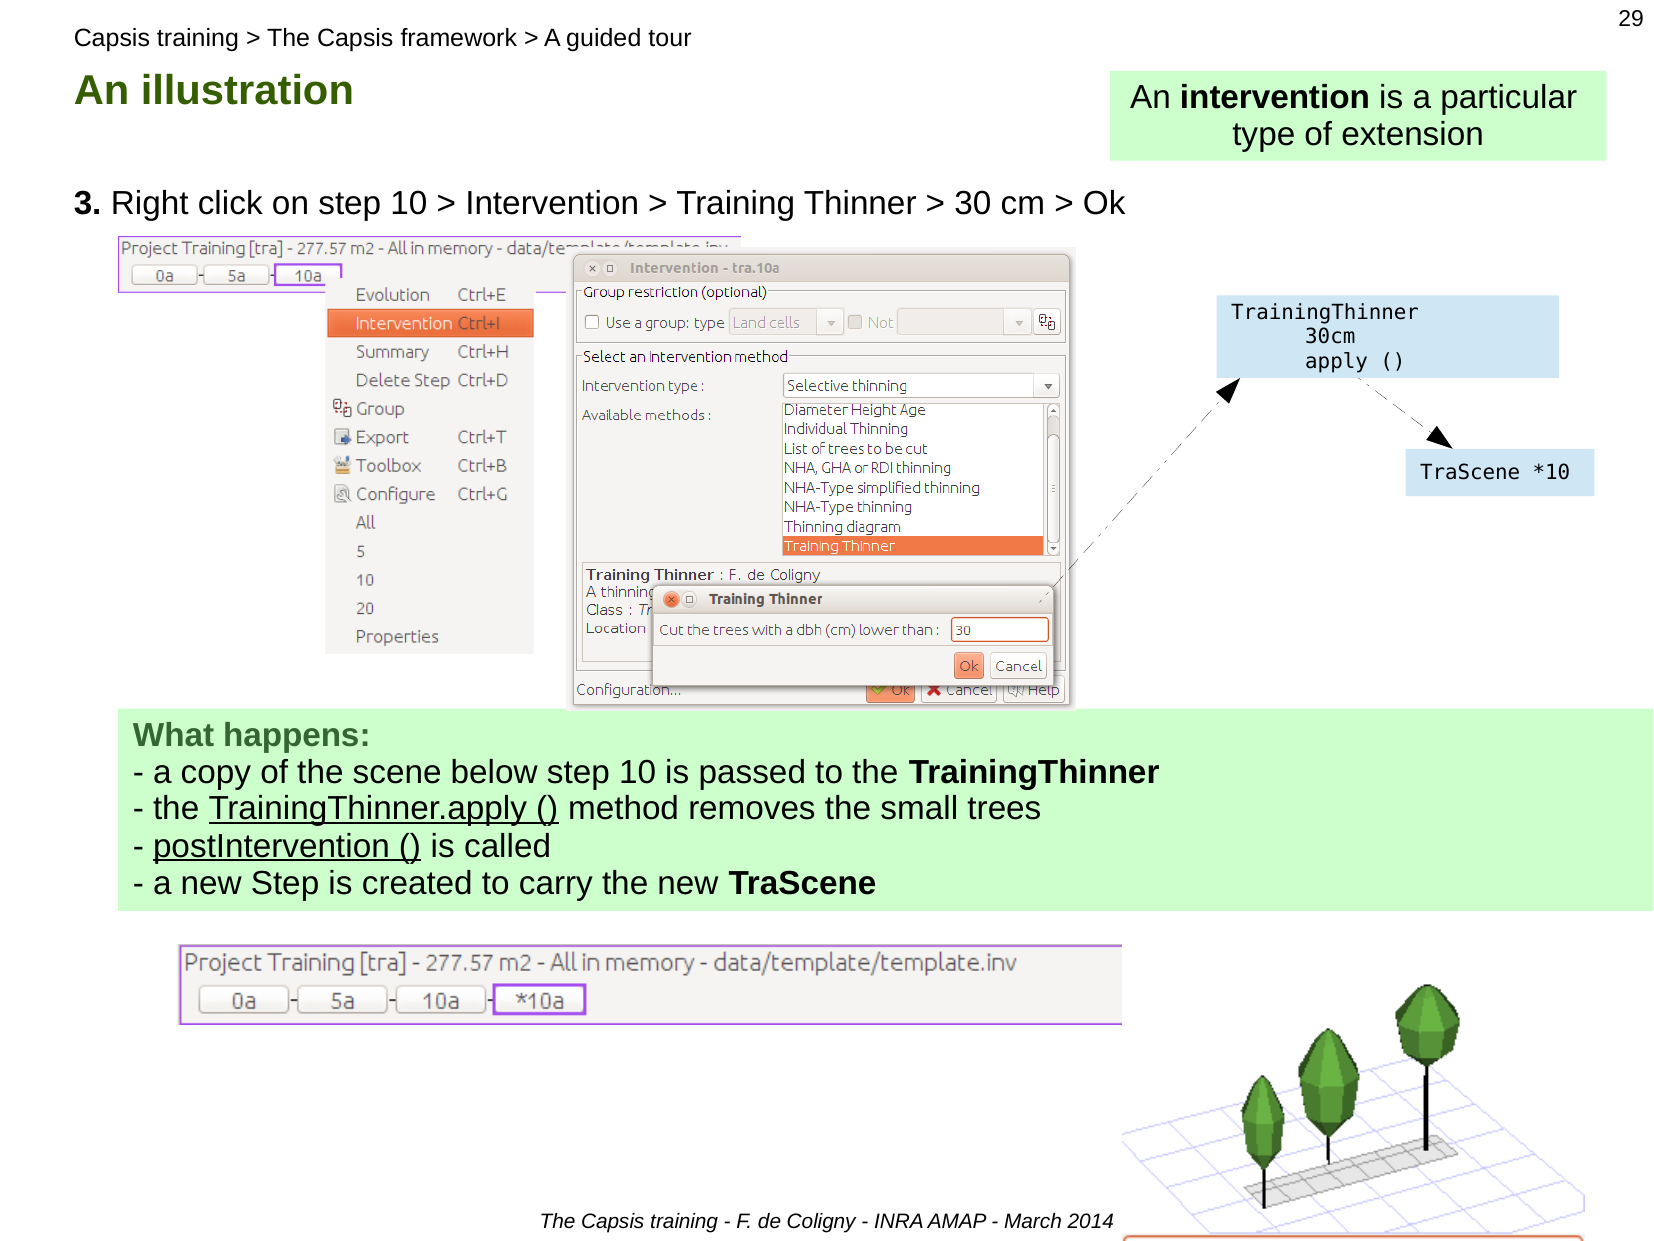

29
Capsis training > The Capsis framework > A guided tour
An illustration
An intervention is a particular
type of extension
3. Right click on step 10 > Intervention > Training Thinner > 30 cm > Ok
TrainingThinner
	30cm
	apply ()
TraScene *10
What happens:
- a copy of the scene below step 10 is passed to the TrainingThinner
- the TrainingThinner.apply () method removes the small trees
- postIntervention () is called
- a new Step is created to carry the new TraScene
The Capsis training - F. de Coligny - INRA AMAP - March 2014